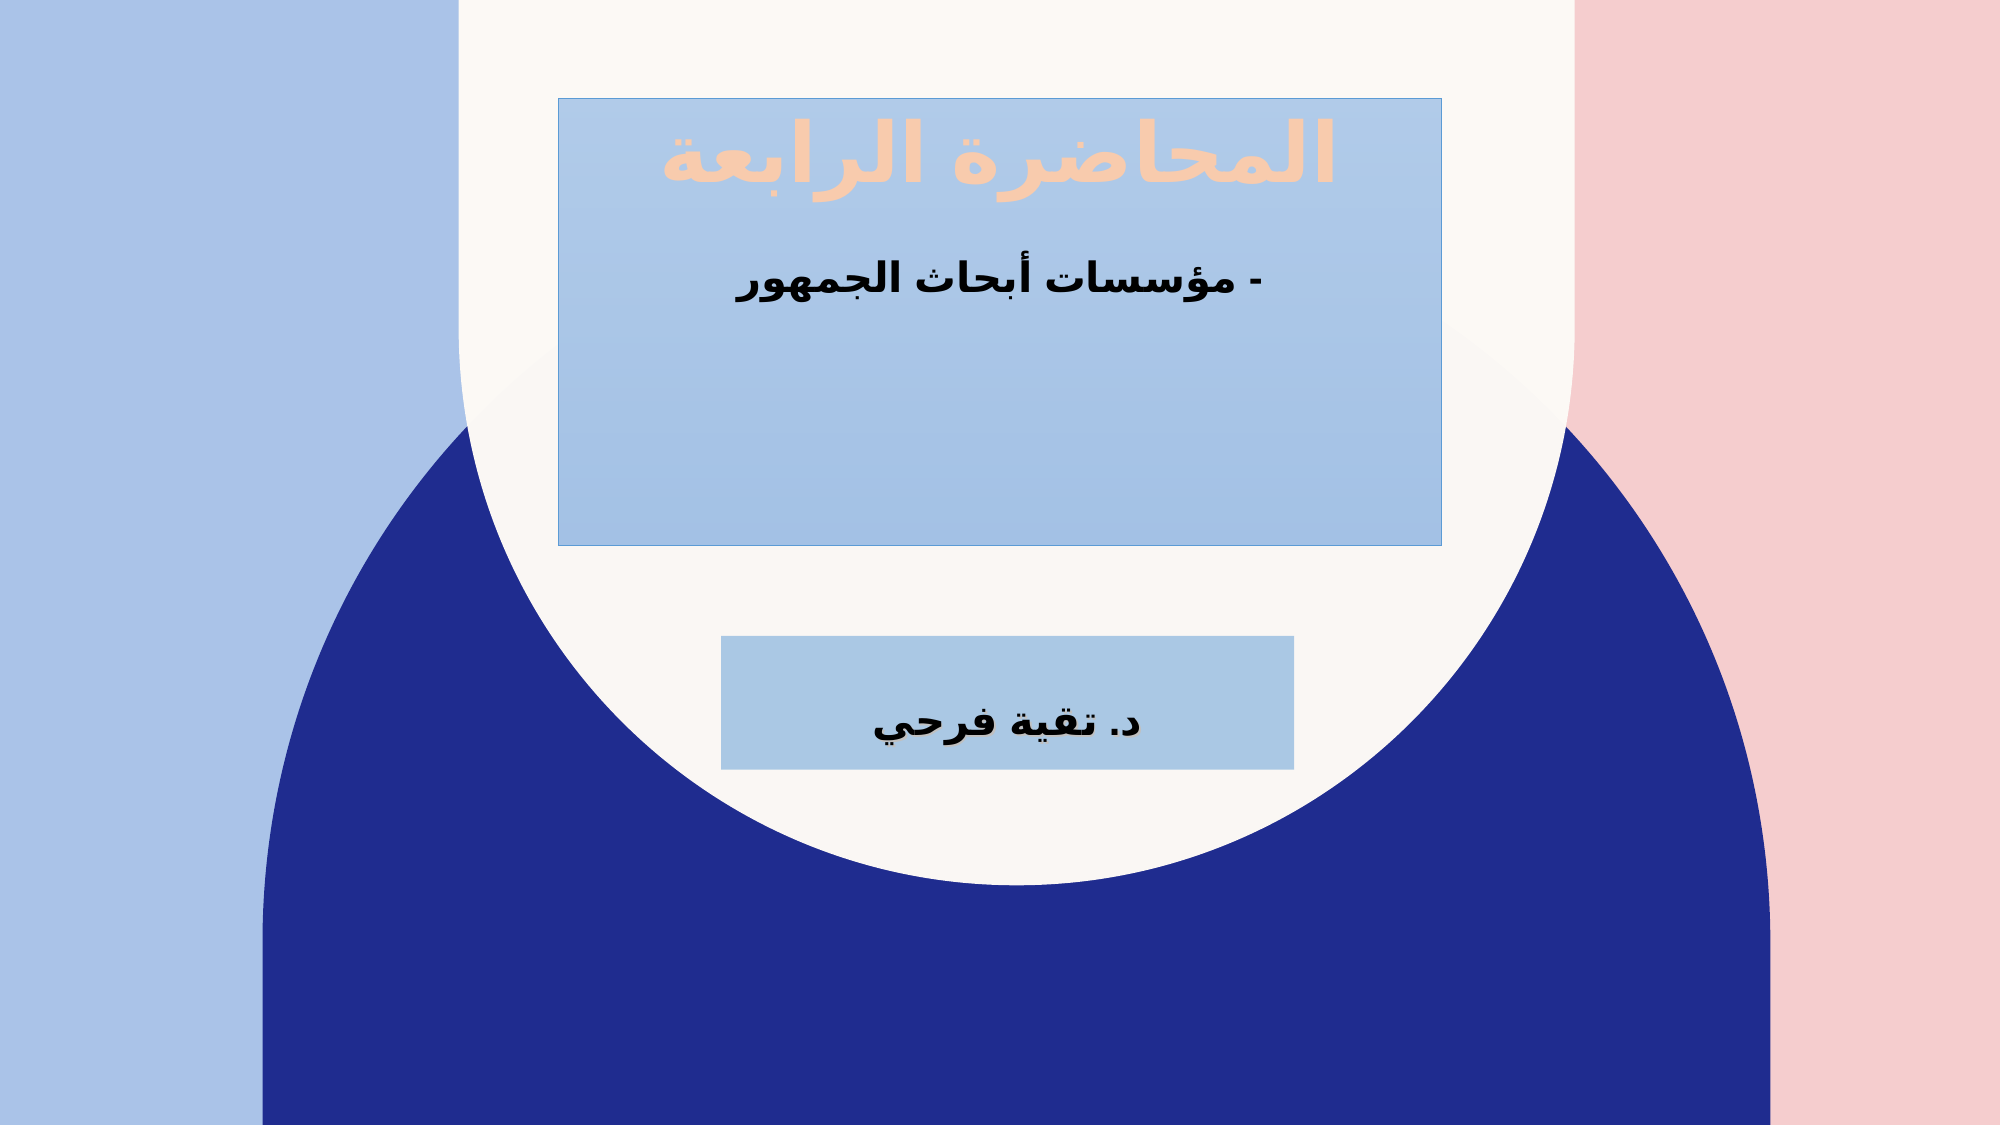

# المحاضرة الرابعة - مؤسسات أبحاث الجمهور
د. تقية فرحي